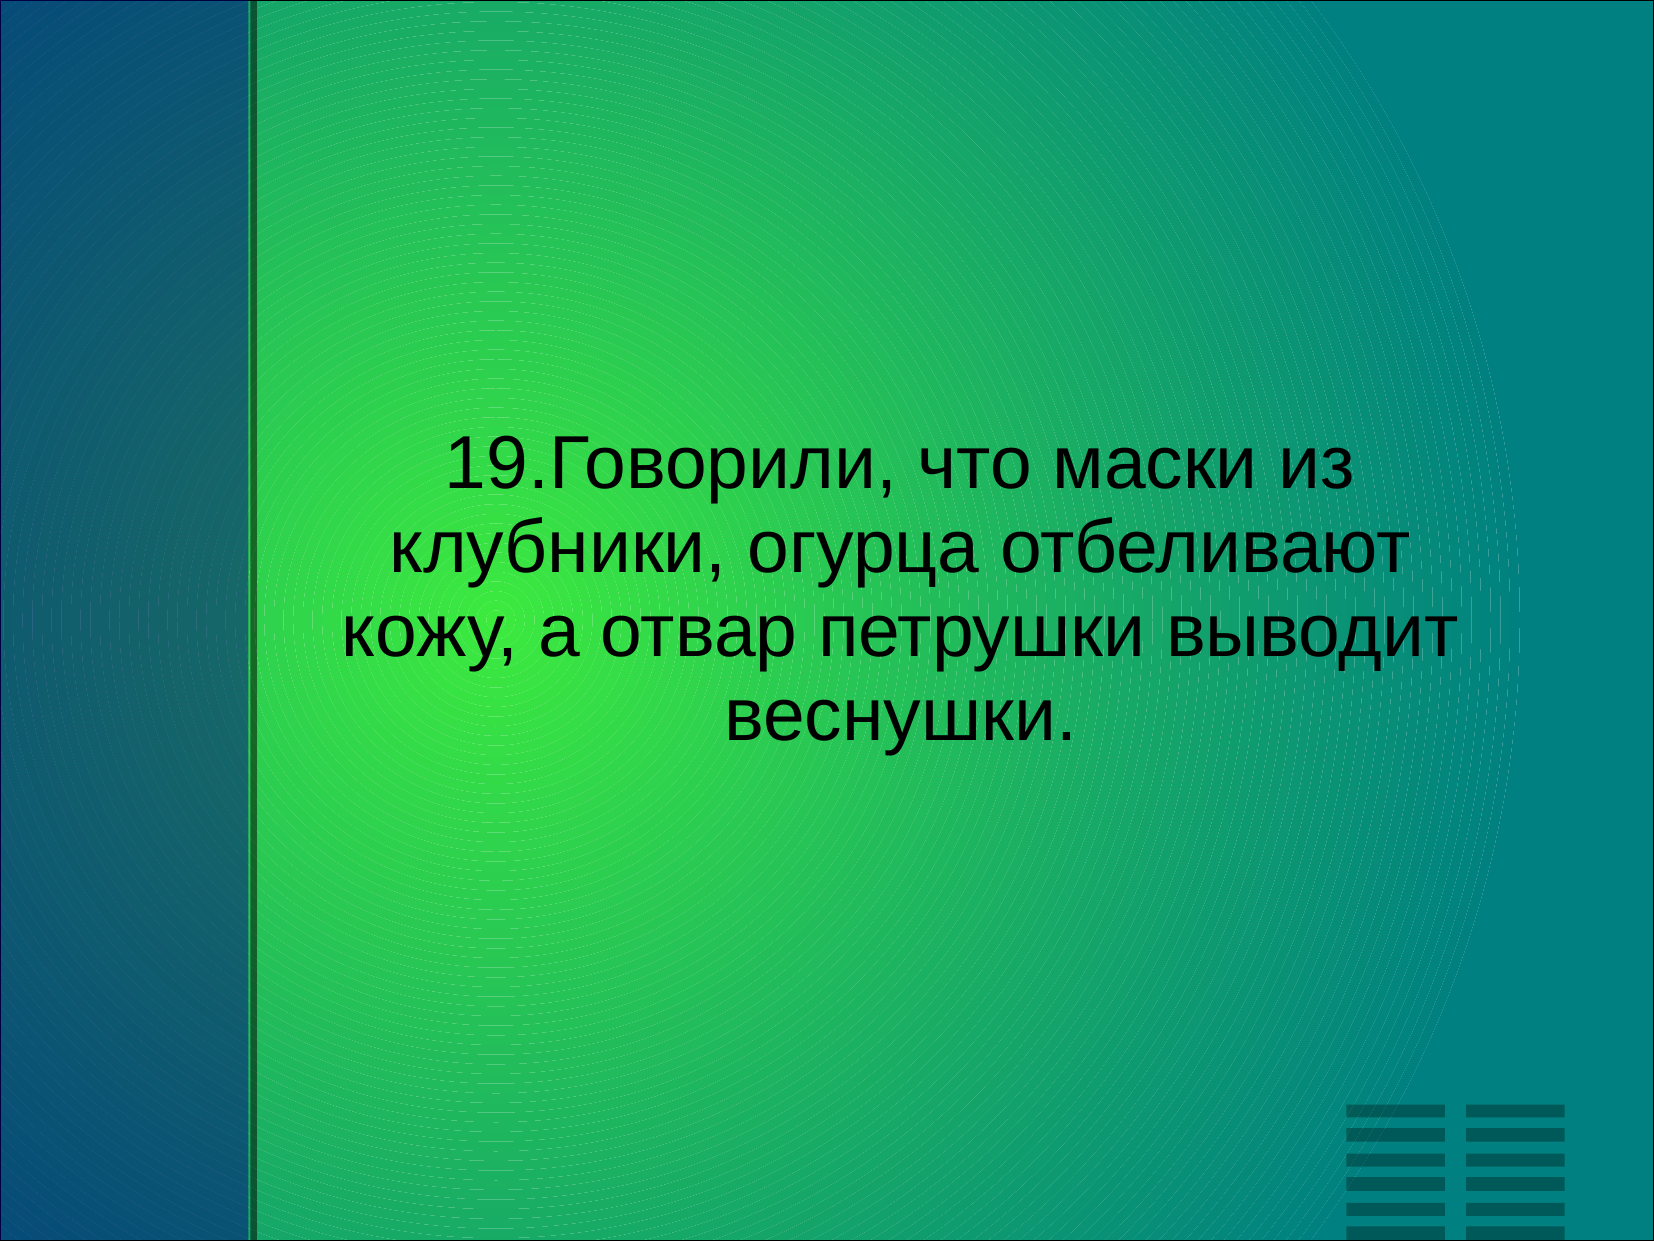

#
19.Говорили, что маски из клубники, огурца отбеливают кожу, а отвар петрушки выводит веснушки.